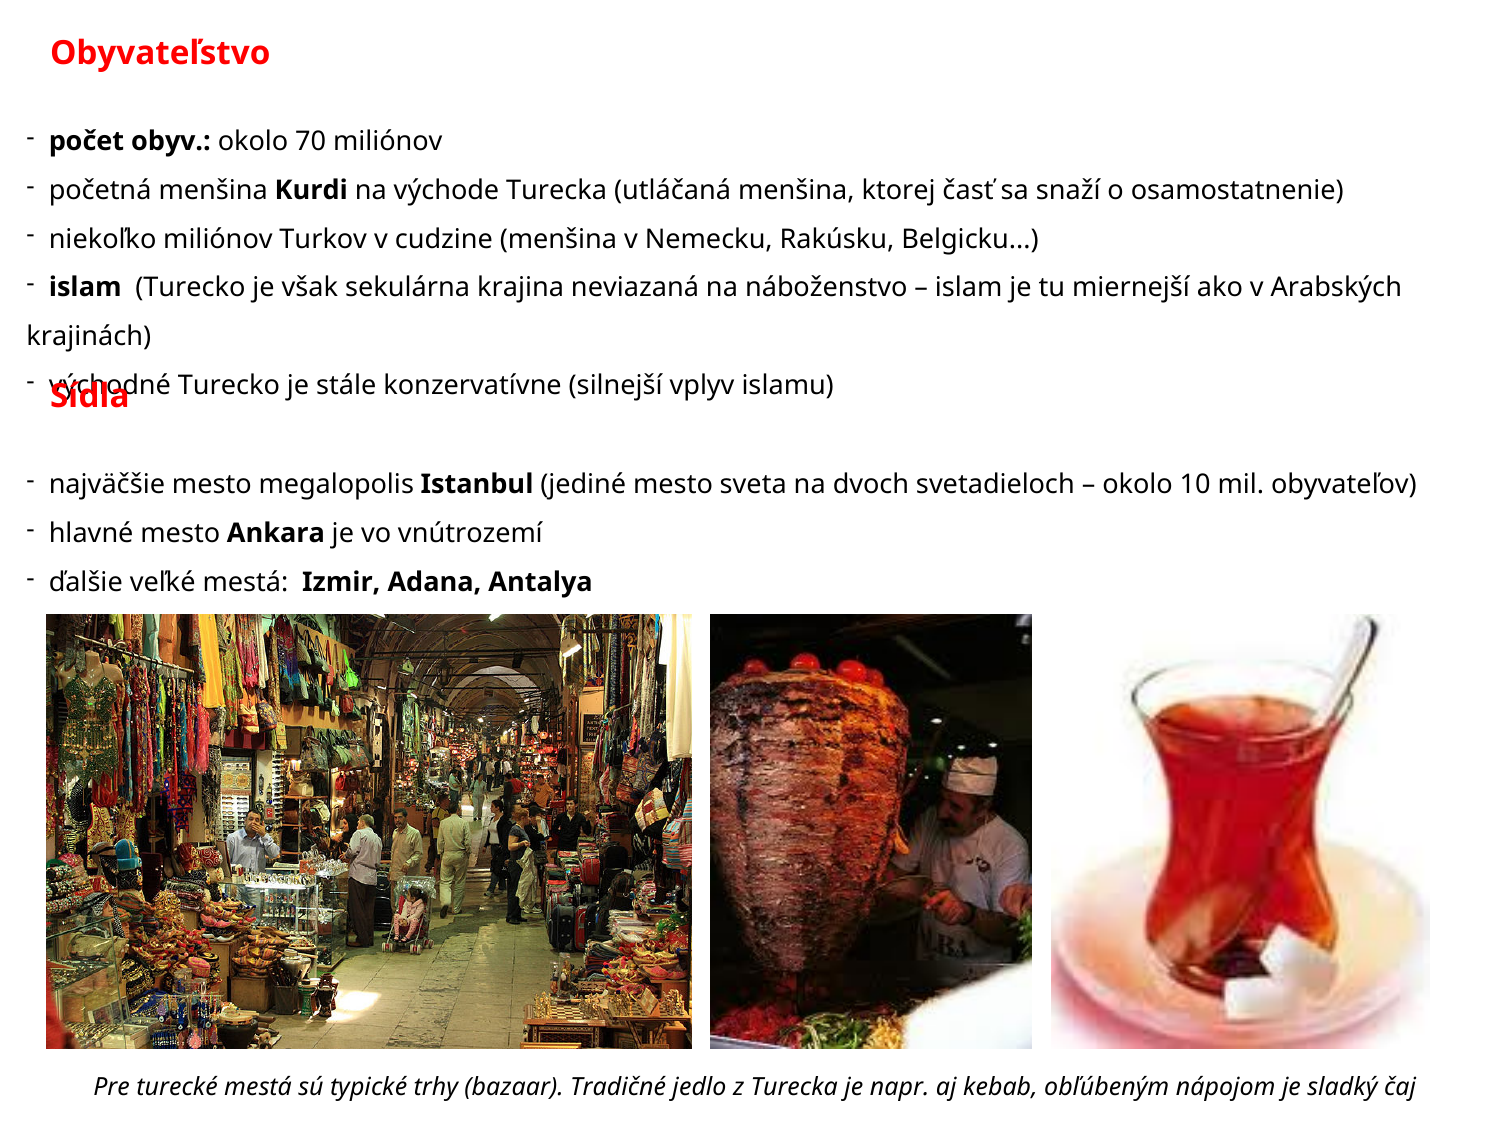

Obyvateľstvo
 počet obyv.: okolo 70 miliónov
 početná menšina Kurdi na východe Turecka (utláčaná menšina, ktorej časť sa snaží o osamostatnenie)
 niekoľko miliónov Turkov v cudzine (menšina v Nemecku, Rakúsku, Belgicku...)
 islam (Turecko je však sekulárna krajina neviazaná na náboženstvo – islam je tu miernejší ako v Arabských krajinách)
 východné Turecko je stále konzervatívne (silnejší vplyv islamu)
Sídla
 najväčšie mesto megalopolis Istanbul (jediné mesto sveta na dvoch svetadieloch – okolo 10 mil. obyvateľov)
 hlavné mesto Ankara je vo vnútrozemí
 ďalšie veľké mestá: Izmir, Adana, Antalya
 Pre turecké mestá sú typické trhy (bazaar). Tradičné jedlo z Turecka je napr. aj kebab, obľúbeným nápojom je sladký čaj